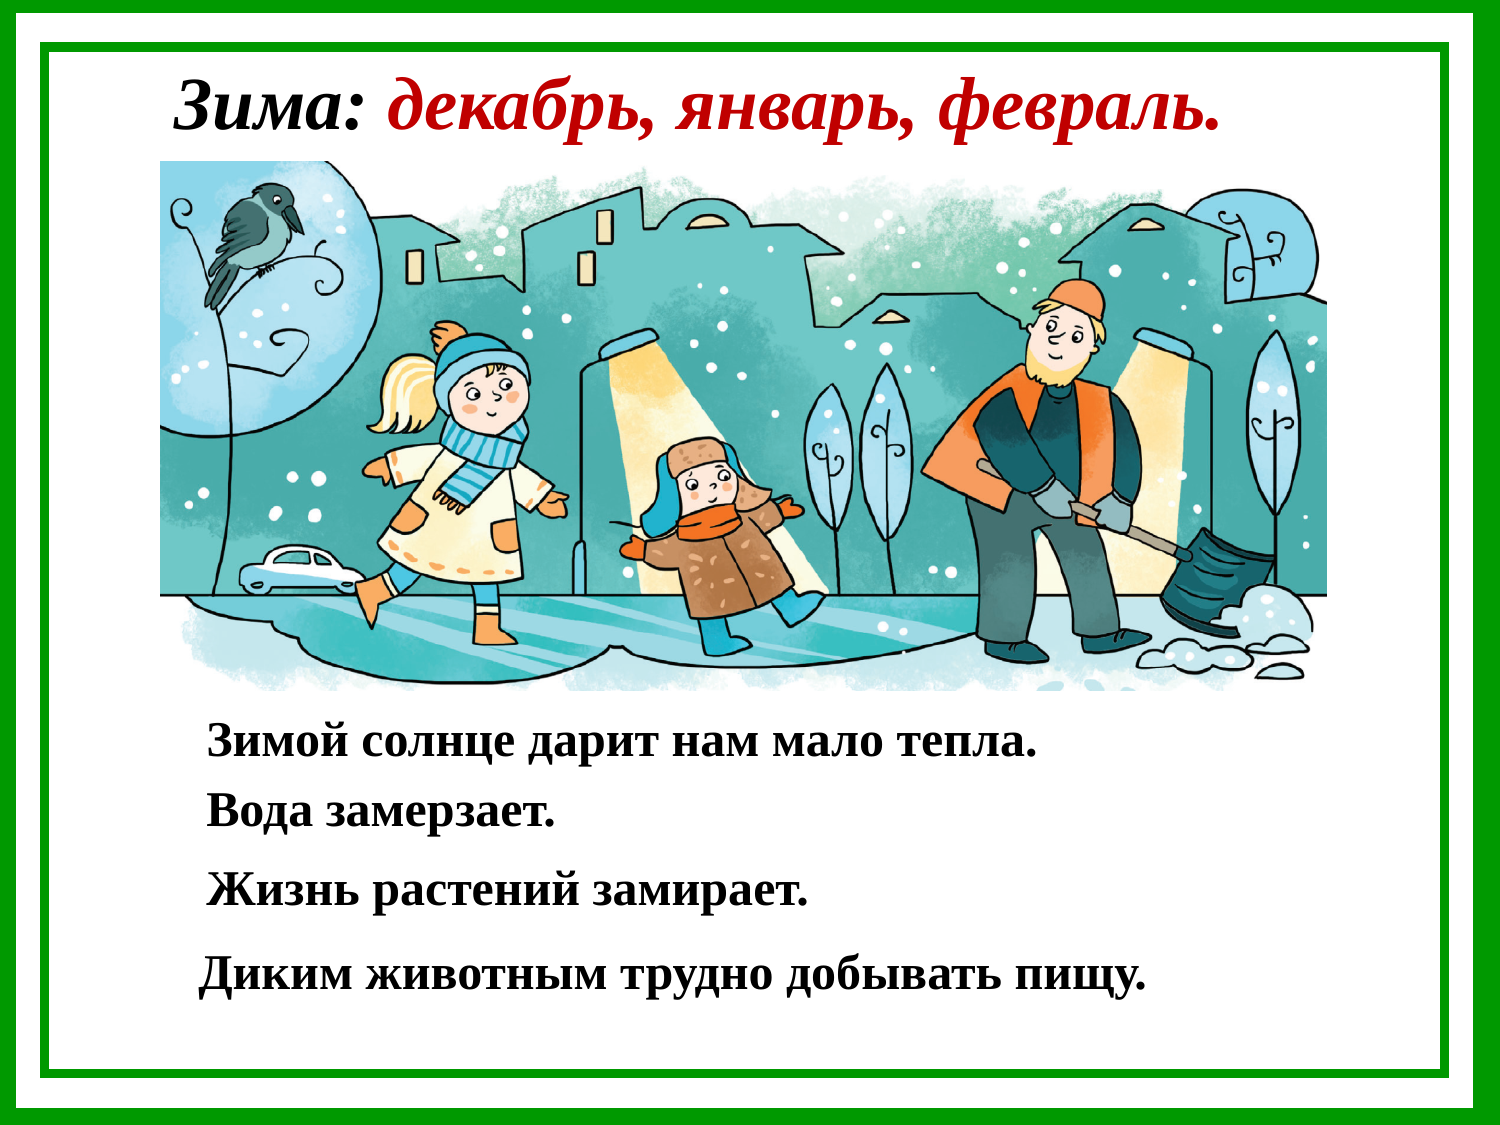

Зима: декабрь, январь, февраль.
Зимой солнце дарит нам мало тепла.
Вода замерзает.
Жизнь растений замирает.
Диким животным трудно добывать пищу.